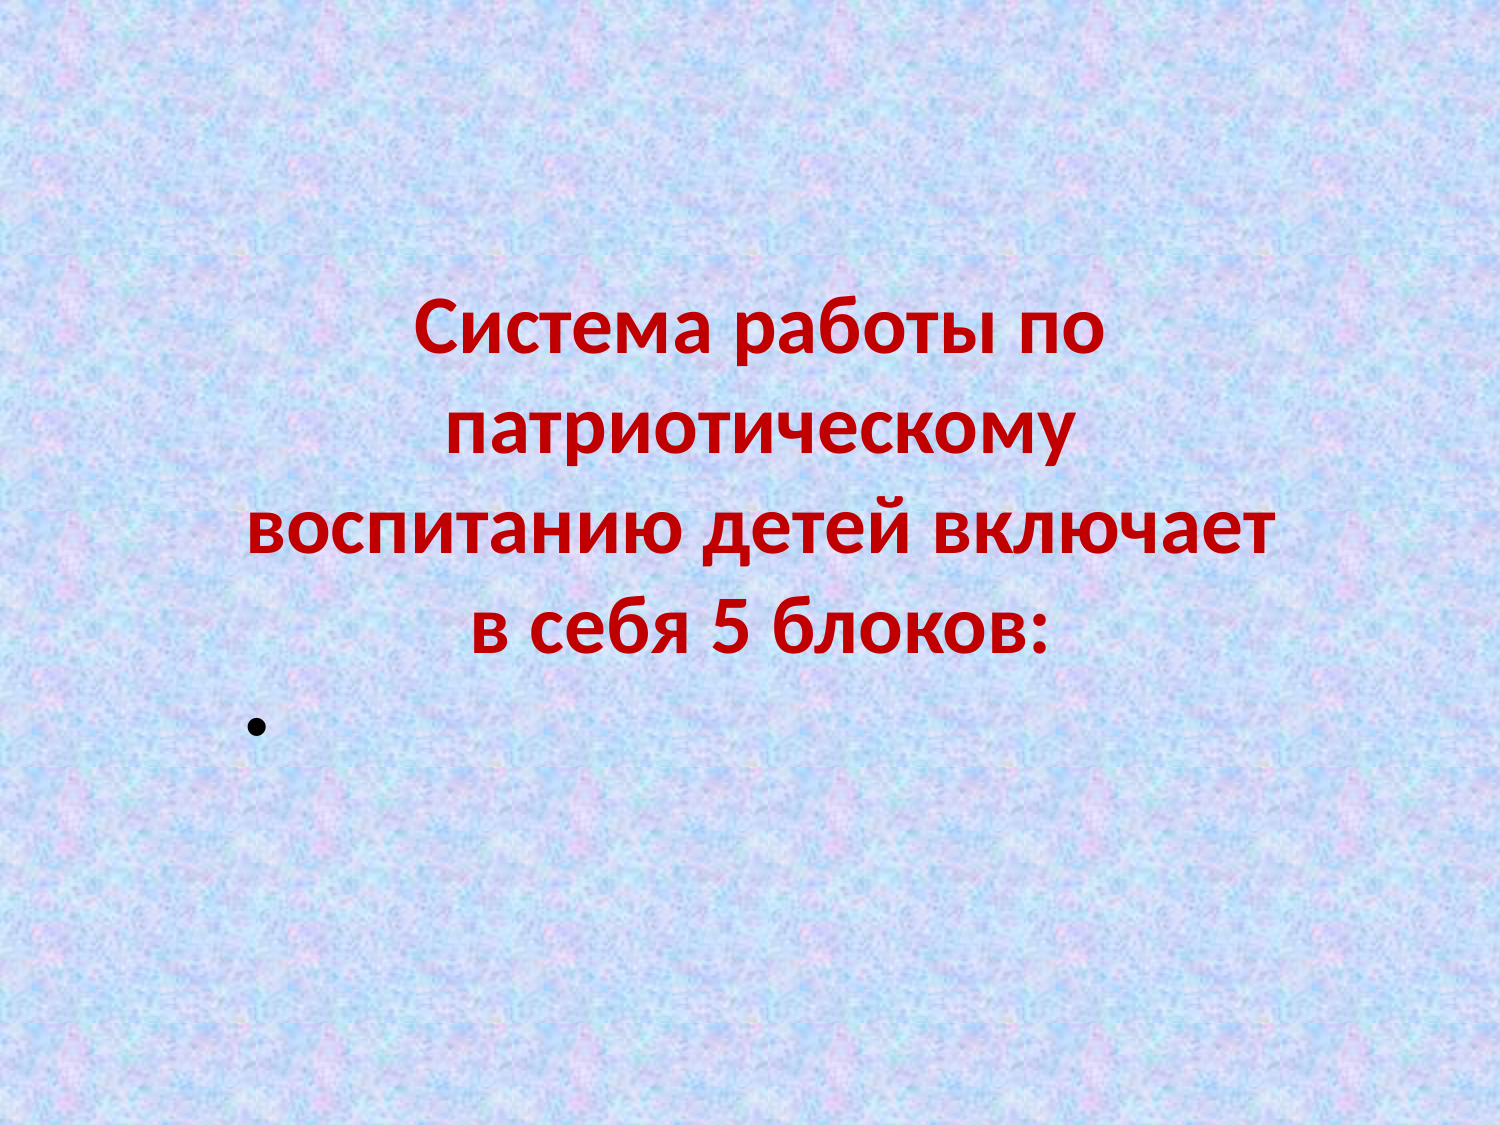

#
Система работы по патриотическому воспитанию детей включает в себя 5 блоков: